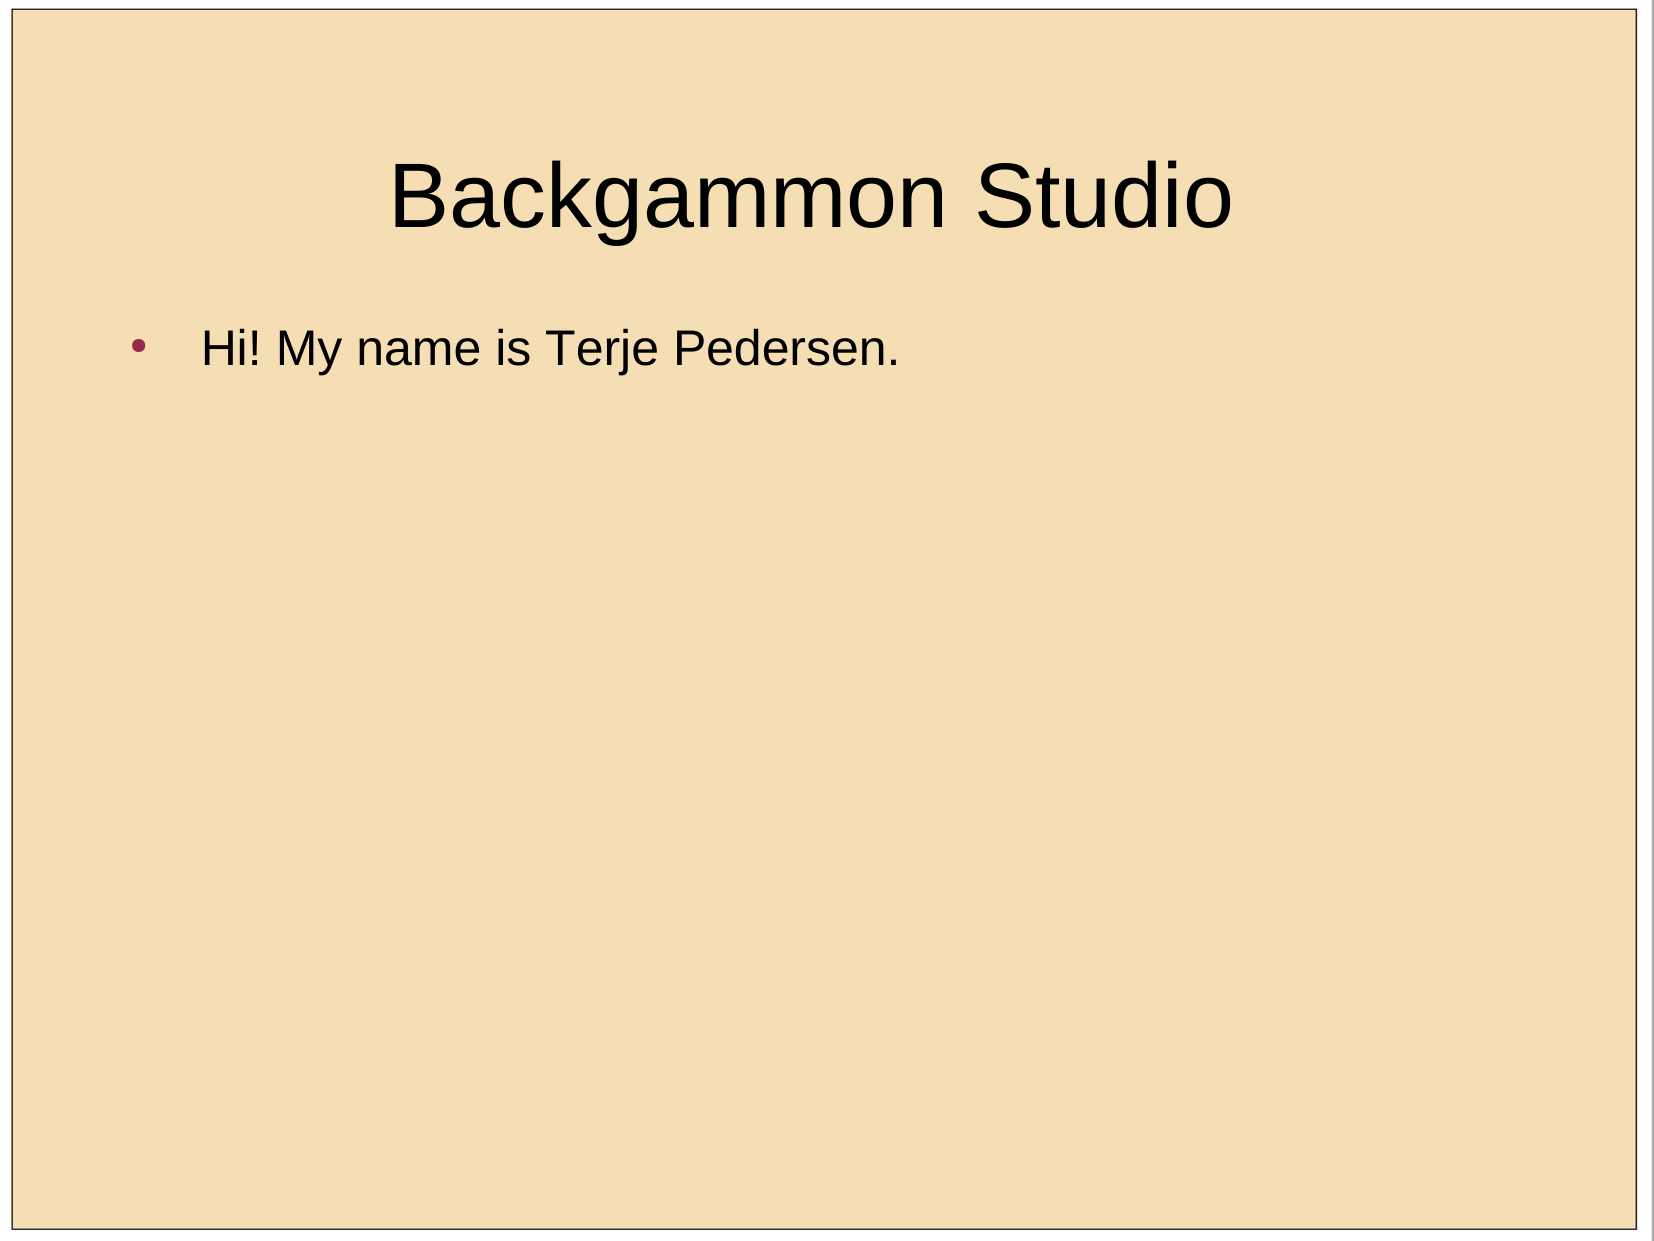

# Backgammon Studio
Hi! My name is Terje Pedersen.